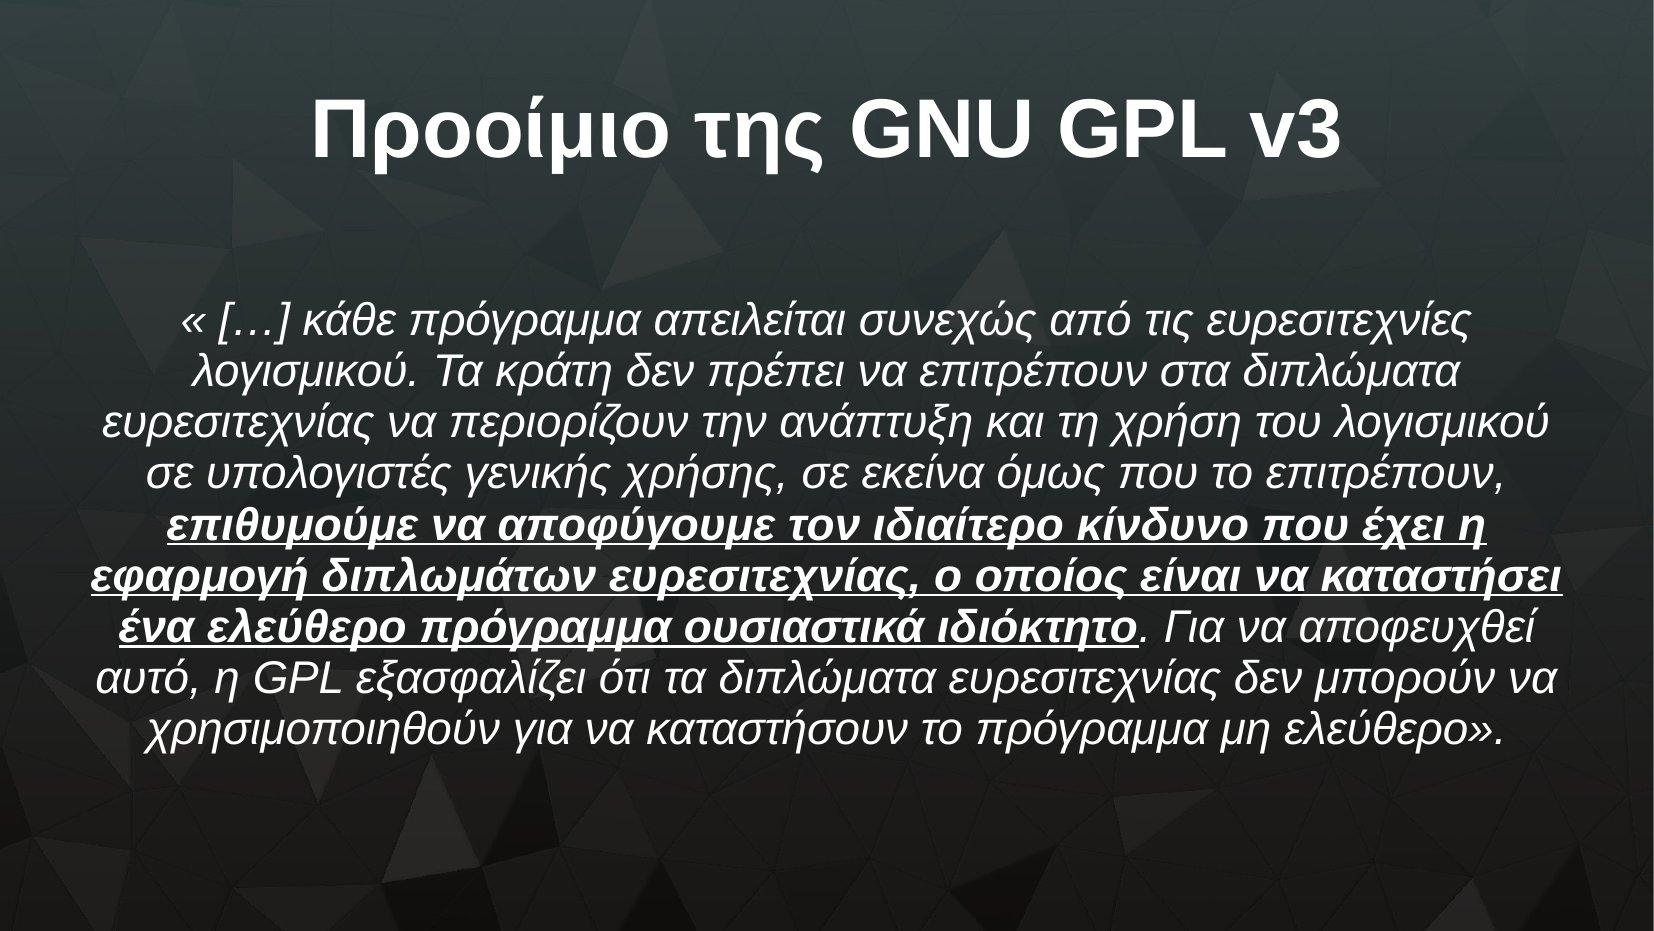

Προοίμιο της GNU GPL v3
# « […] κάθε πρόγραμμα απειλείται συνεχώς από τις ευρεσιτεχνίες λογισμικού. Τα κράτη δεν πρέπει να επιτρέπουν στα διπλώματα ευρεσιτεχνίας να περιορίζουν την ανάπτυξη και τη χρήση του λογισμικού σε υπολογιστές γενικής χρήσης, σε εκείνα όμως που το επιτρέπουν, επιθυμούμε να αποφύγουμε τον ιδιαίτερο κίνδυνο που έχει η εφαρμογή διπλωμάτων ευρεσιτεχνίας, ο οποίος είναι να καταστήσει ένα ελεύθερο πρόγραμμα ουσιαστικά ιδιόκτητο. Για να αποφευχθεί αυτό, η GPL εξασφαλίζει ότι τα διπλώματα ευρεσιτεχνίας δεν μπορούν να χρησιμοποιηθούν για να καταστήσουν το πρόγραμμα μη ελεύθερο».